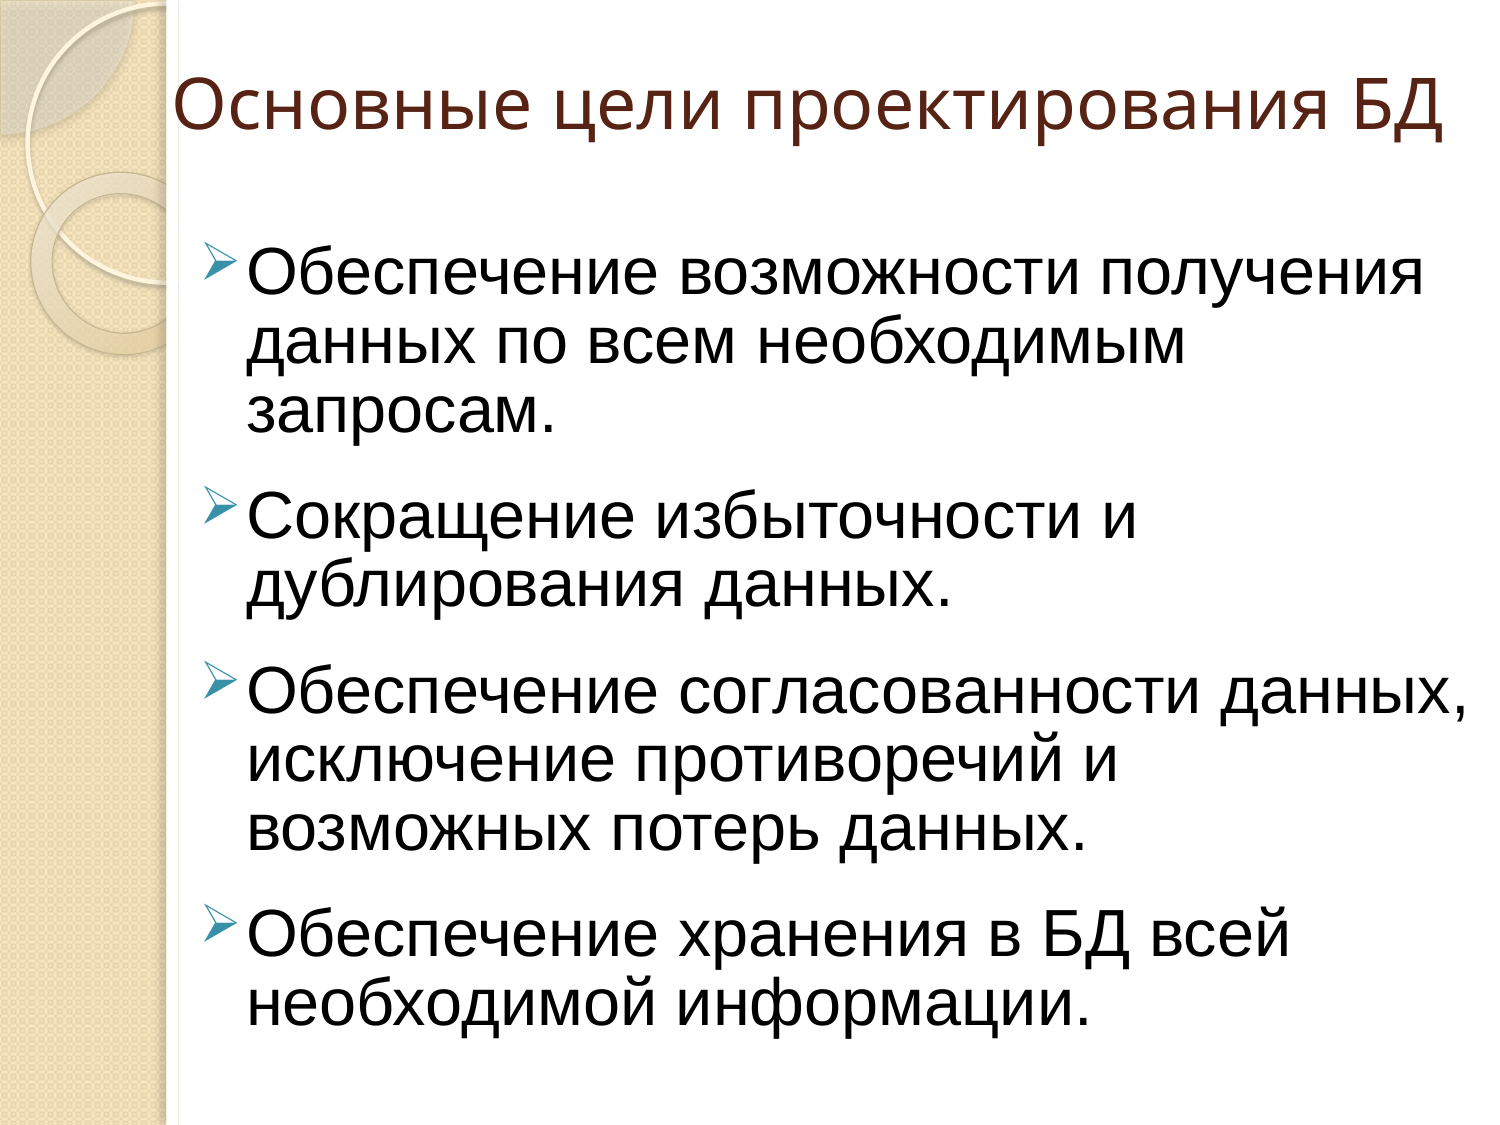

Основные цели проектирования БД
# Обеспечение возможности получения данных по всем необходимым запросам.
Сокращение избыточности и дублирования данных.
Обеспечение согласованности данных, исключение противоречий и возможных потерь данных.
Обеспечение хранения в БД всей необходимой информации.